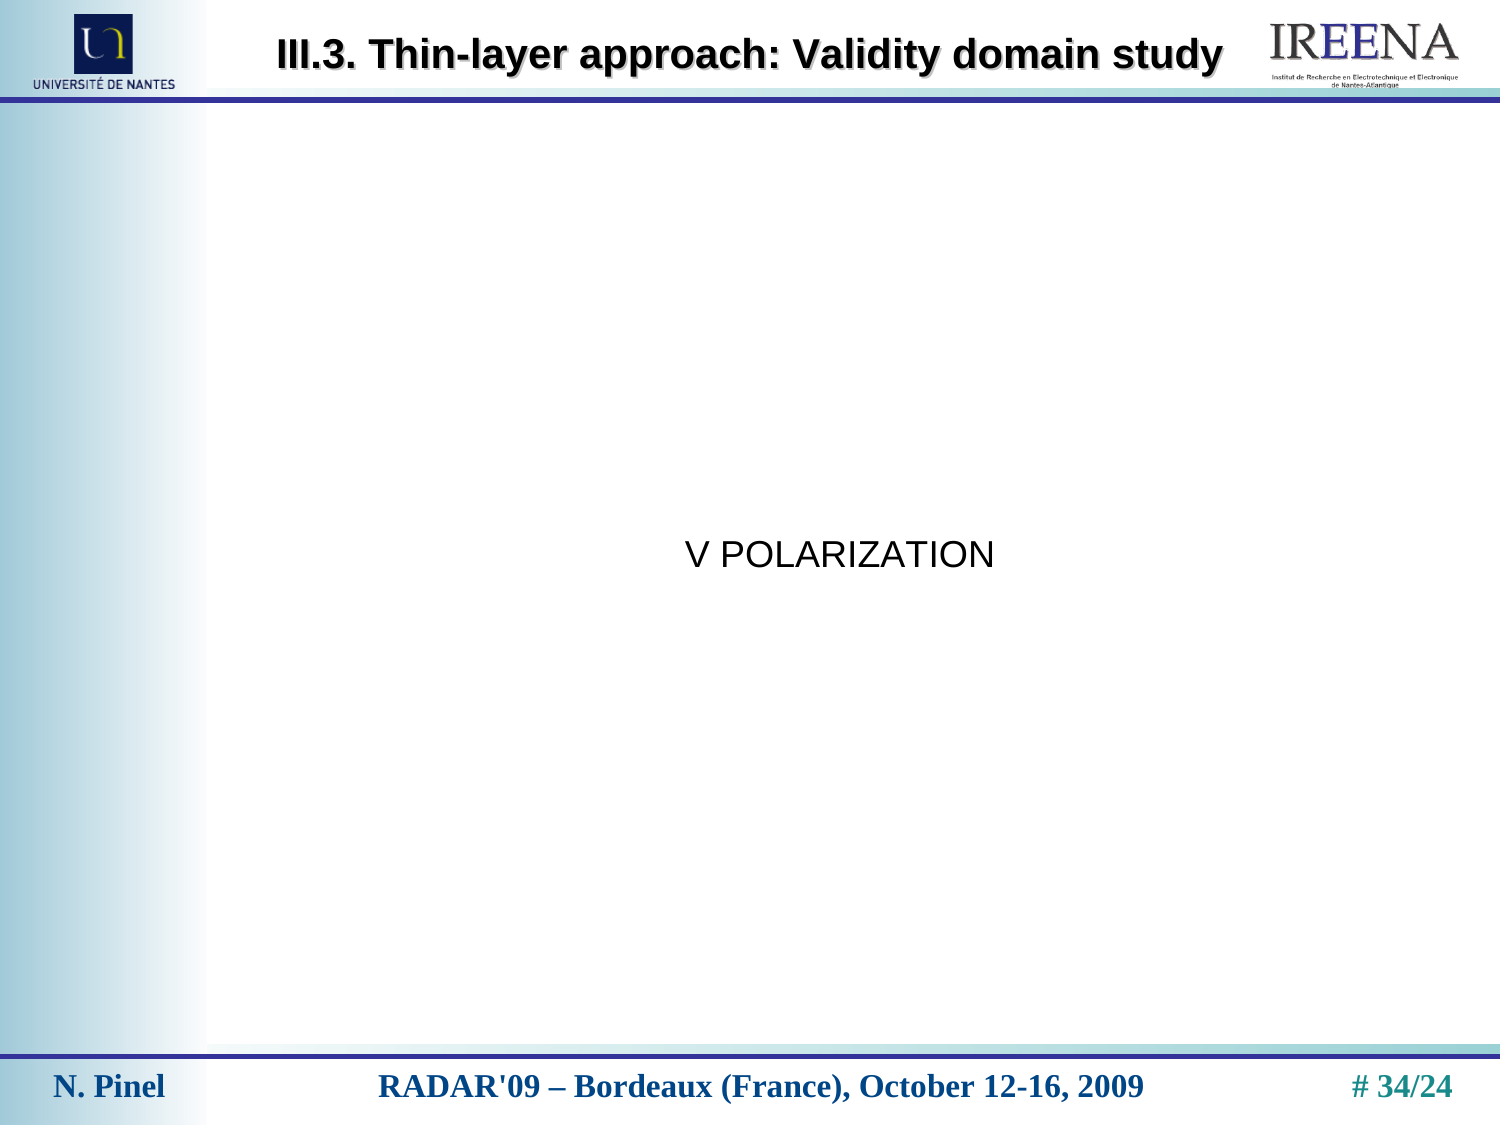

# III.3. Thin-layer approach: Validity domain study
V POLARIZATION